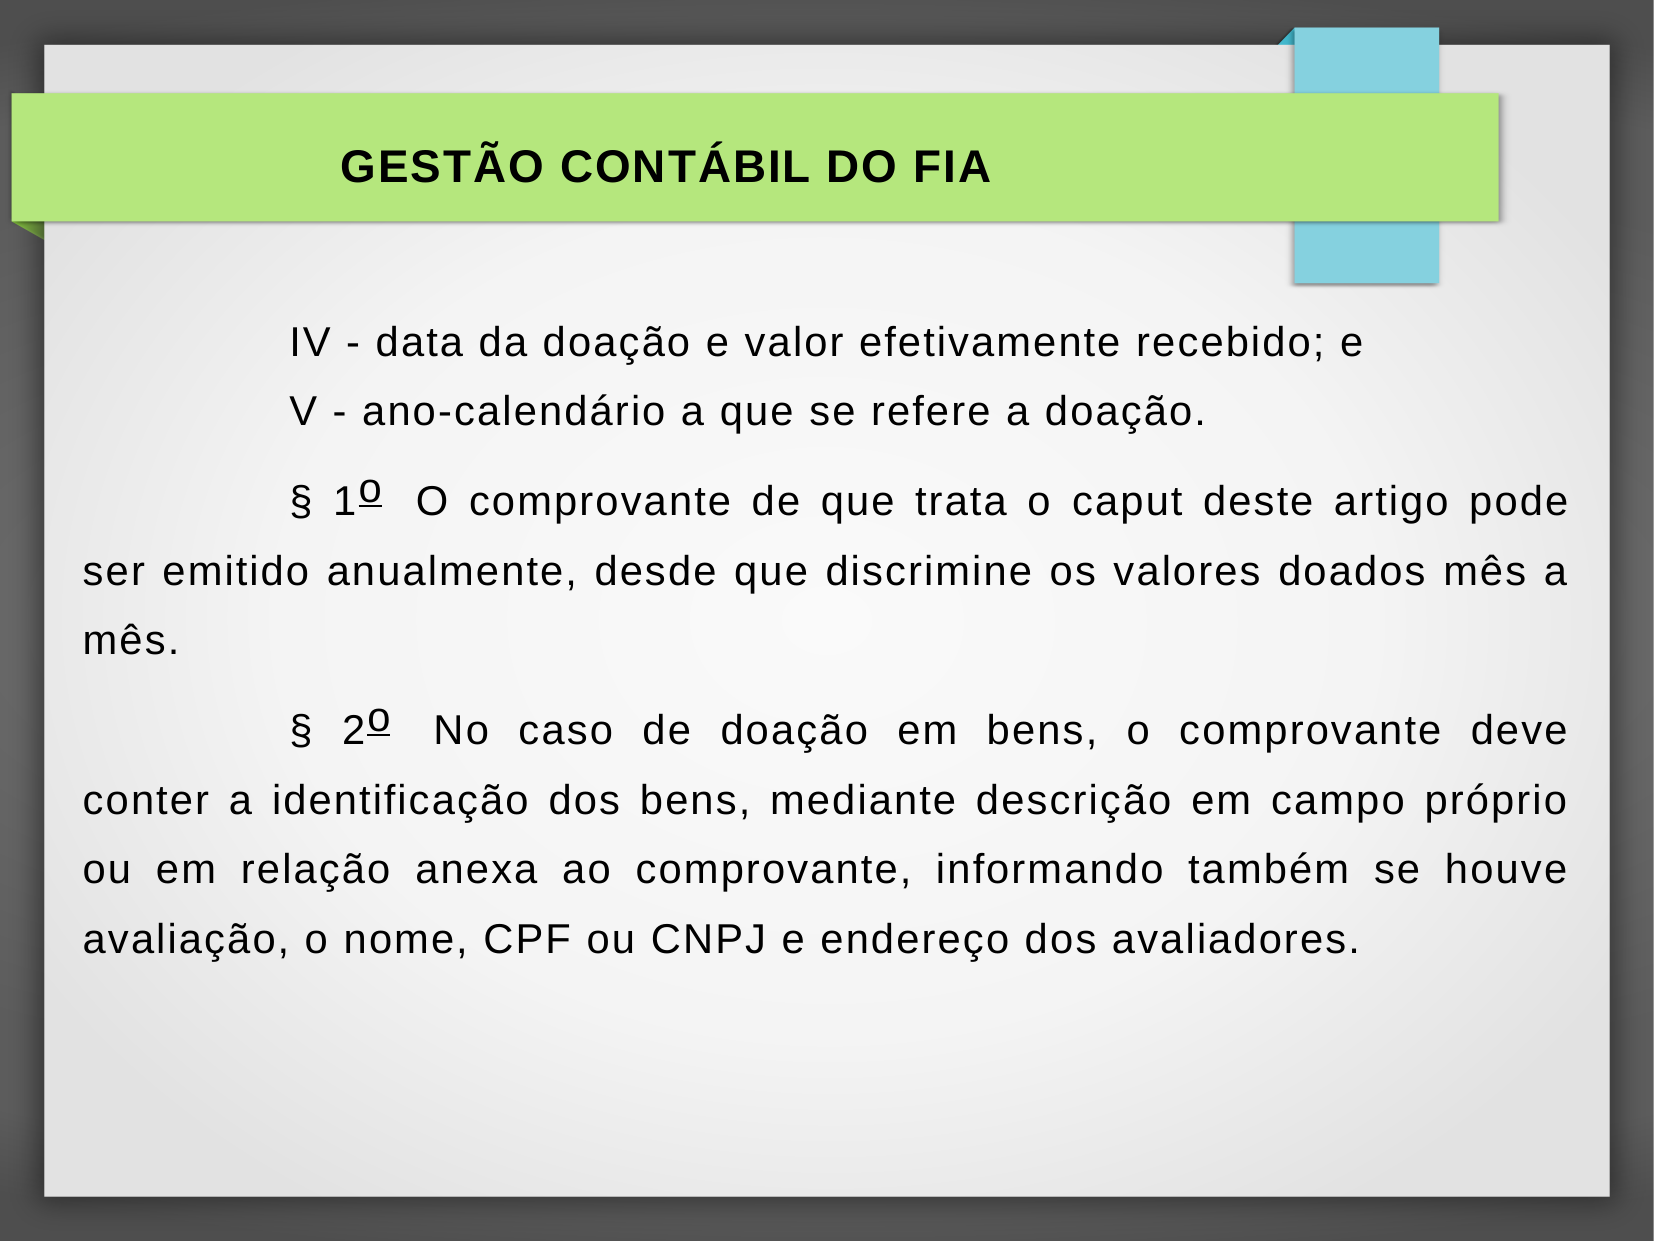

# GESTÃO CONTÁBIL DO FIA
IV - data da doação e valor efetivamente recebido; e
V - ano-calendário a que se refere a doação.
§ 1o  O comprovante de que trata o caput deste artigo pode ser emitido anualmente, desde que discrimine os valores doados mês a mês.
§ 2o  No caso de doação em bens, o comprovante deve conter a identificação dos bens, mediante descrição em campo próprio ou em relação anexa ao comprovante, informando também se houve avaliação, o nome, CPF ou CNPJ e endereço dos avaliadores.